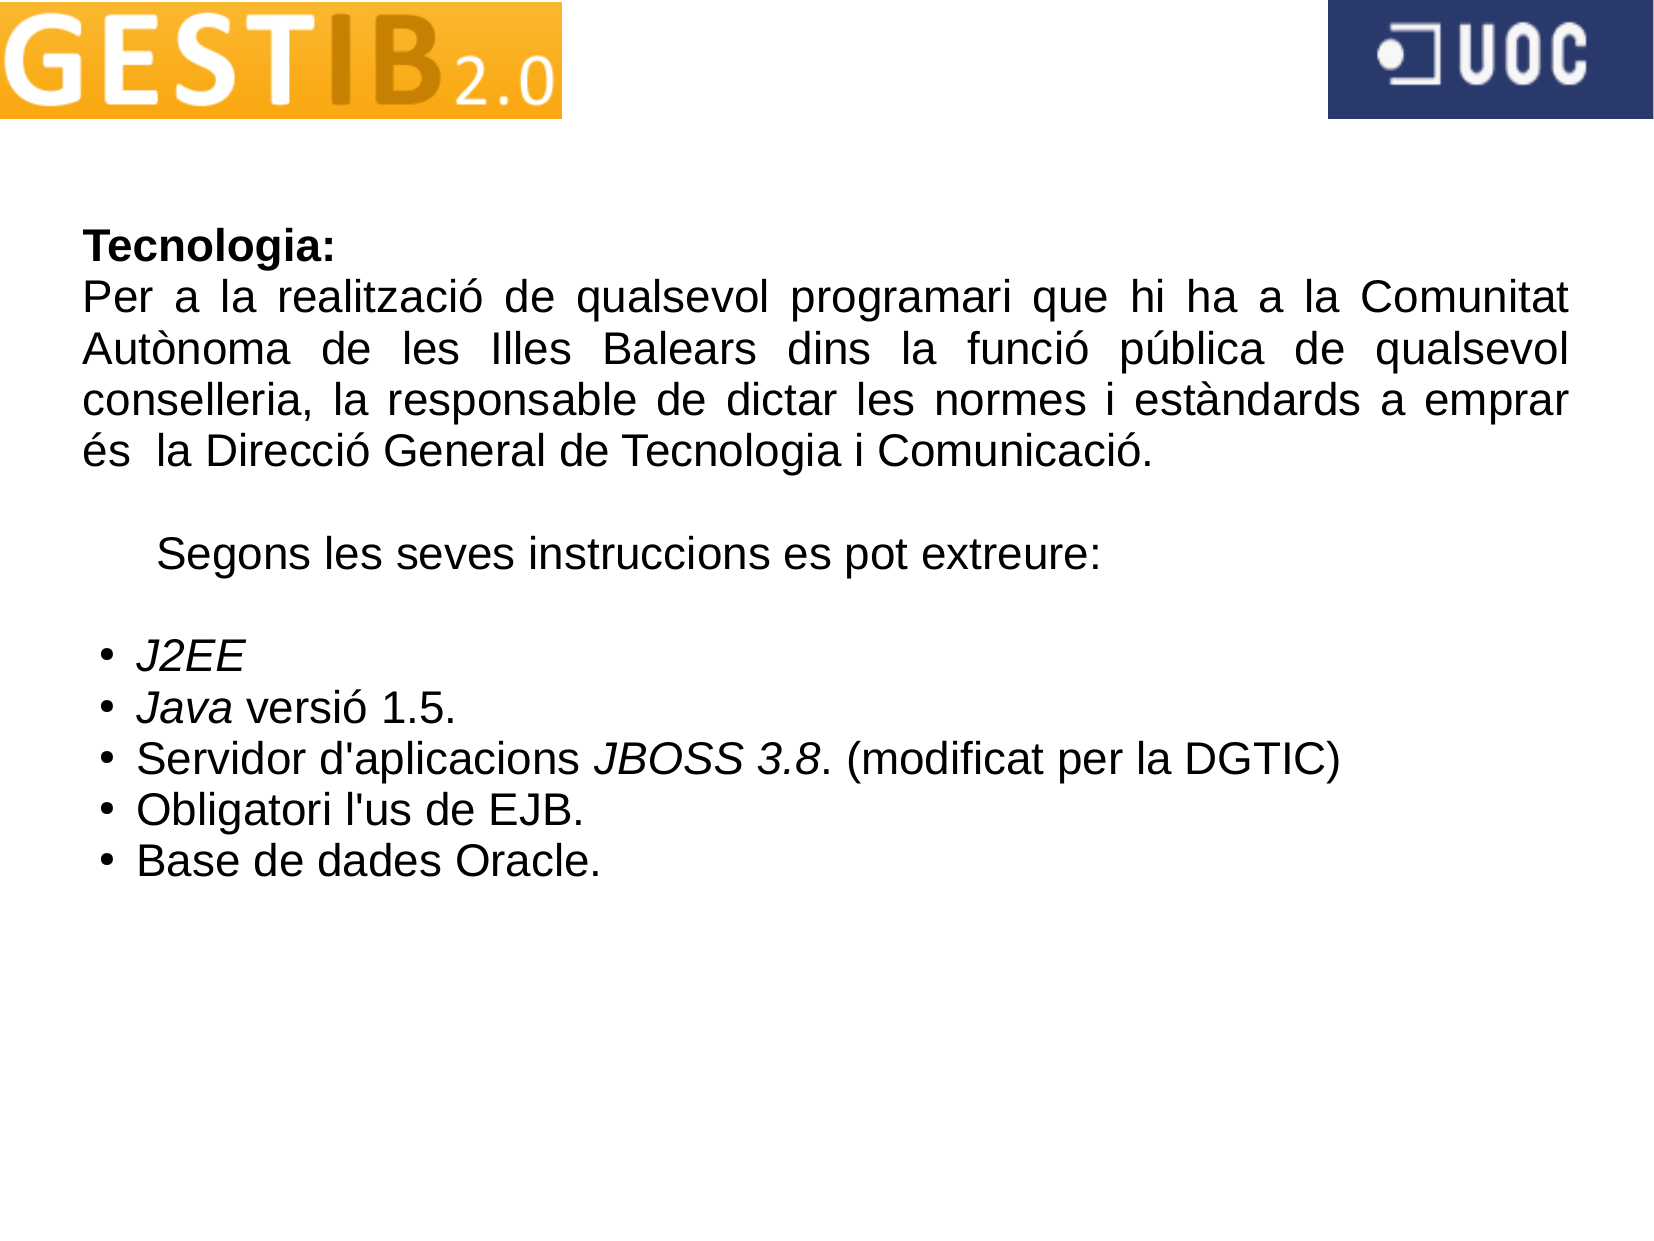

# Tecnologia:
Per a la realització de qualsevol programari que hi ha a la Comunitat Autònoma de les Illes Balears dins la funció pública de qualsevol conselleria, la responsable de dictar les normes i estàndards a emprar és la Direcció General de Tecnologia i Comunicació.
	Segons les seves instruccions es pot extreure:
J2EE
Java versió 1.5.
Servidor d'aplicacions JBOSS 3.8. (modificat per la DGTIC)
Obligatori l'us de EJB.
Base de dades Oracle.